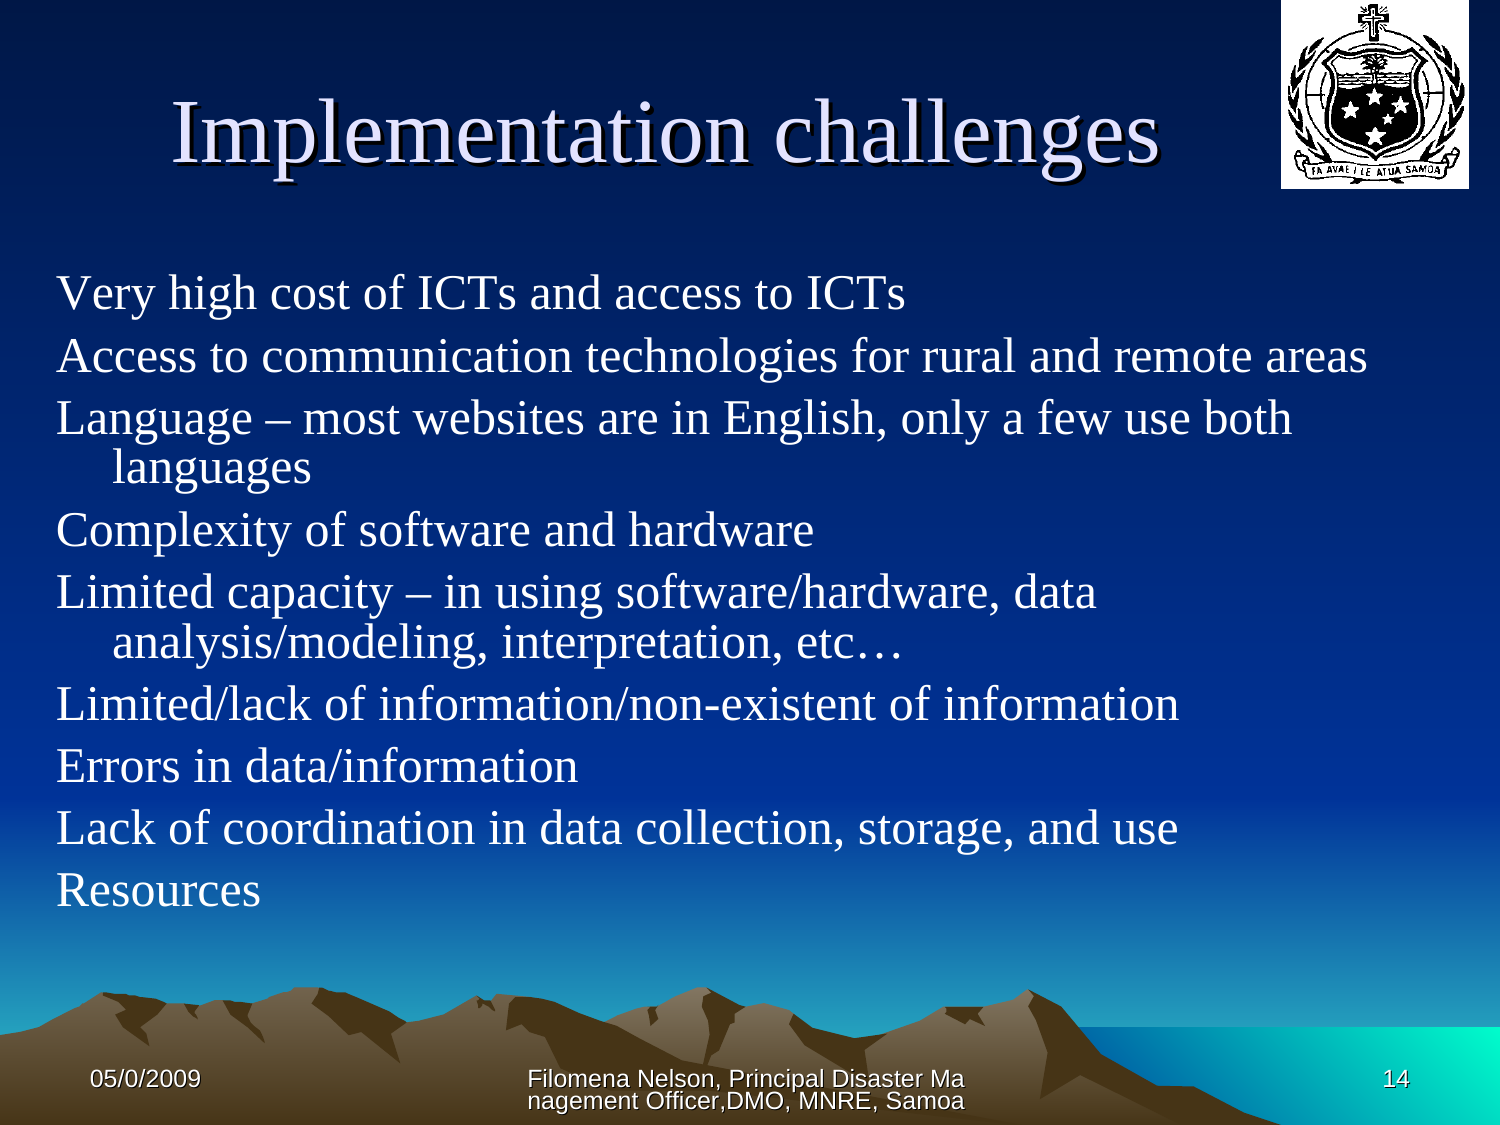

# Implementation challenges
Very high cost of ICTs and access to ICTs
Access to communication technologies for rural and remote areas
Language – most websites are in English, only a few use both languages
Complexity of software and hardware
Limited capacity – in using software/hardware, data analysis/modeling, interpretation, etc…
Limited/lack of information/non-existent of information
Errors in data/information
Lack of coordination in data collection, storage, and use
Resources
05/0/2009
Filomena Nelson, Principal Disaster Management Officer,DMO, MNRE, Samoa
14